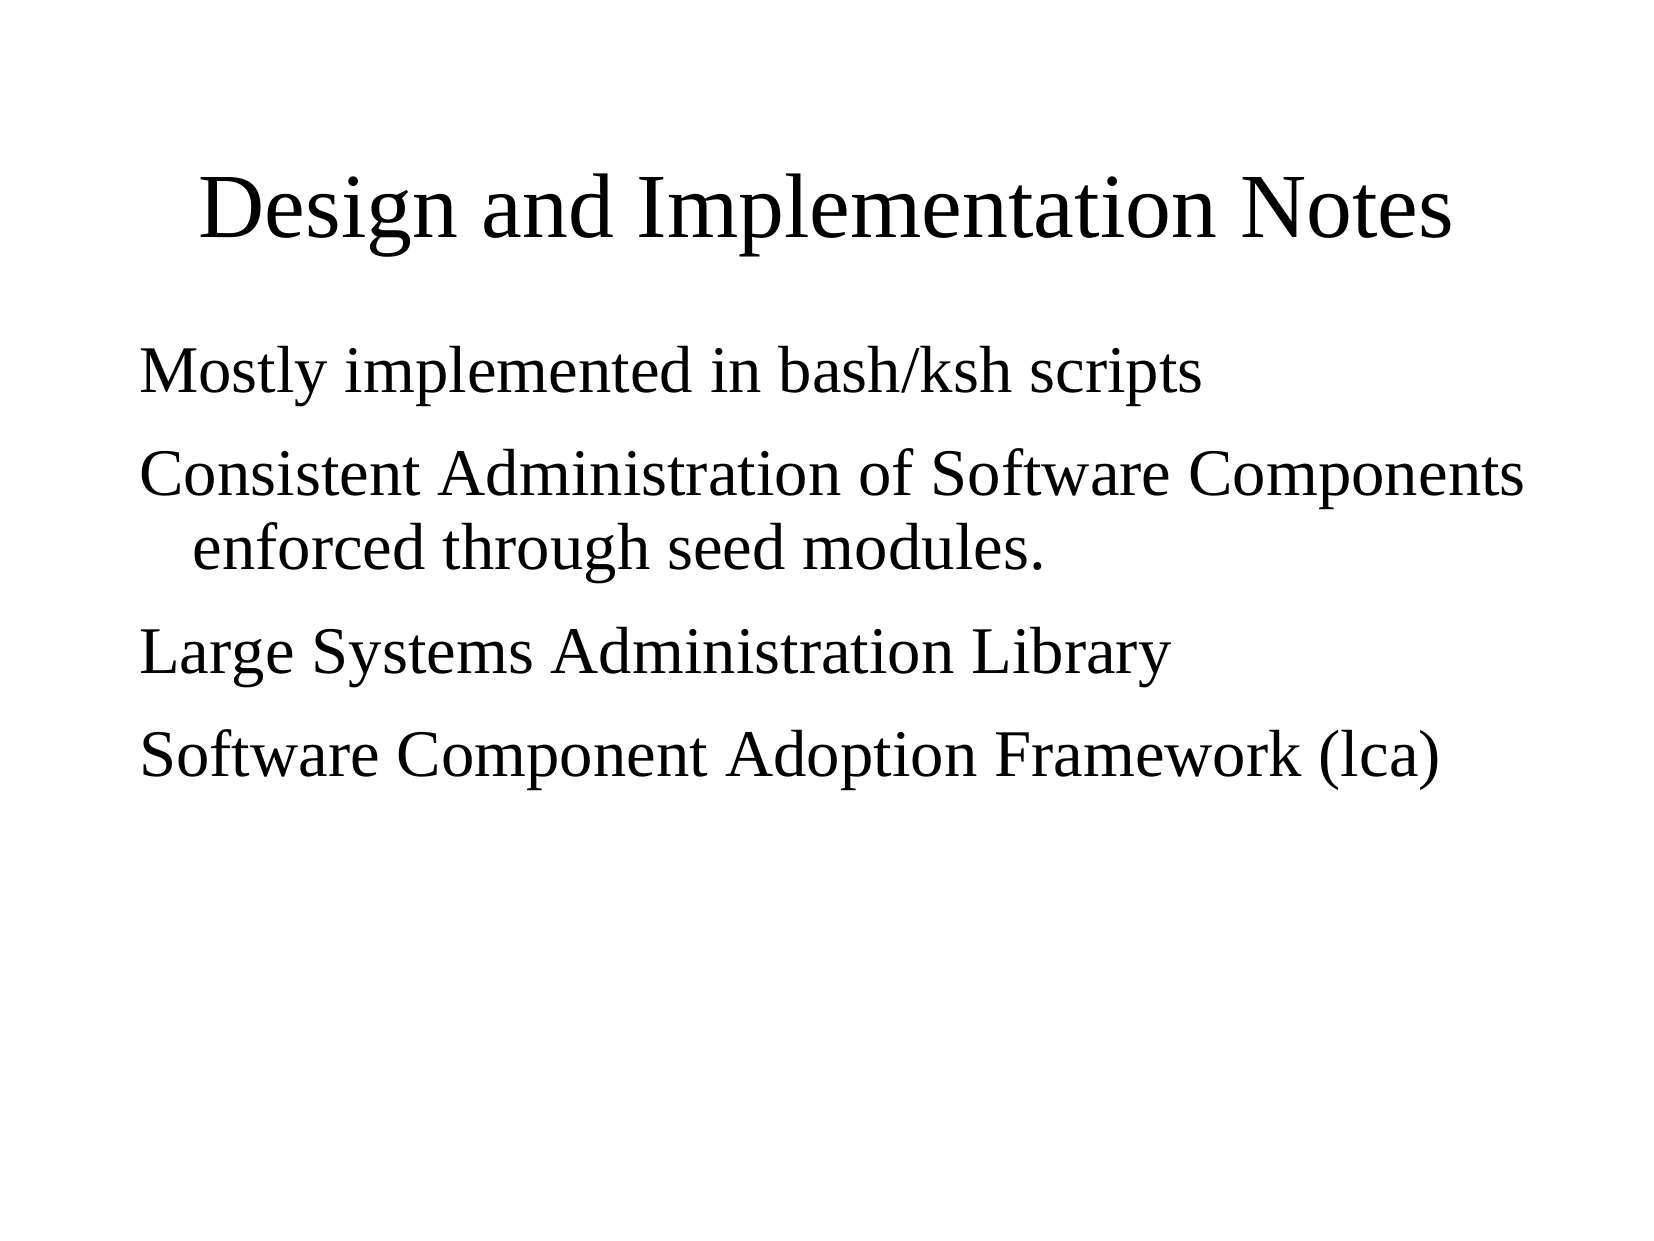

# Design and Implementation Notes
Mostly implemented in bash/ksh scripts
Consistent Administration of Software Components enforced through seed modules.
Large Systems Administration Library
Software Component Adoption Framework (lca)